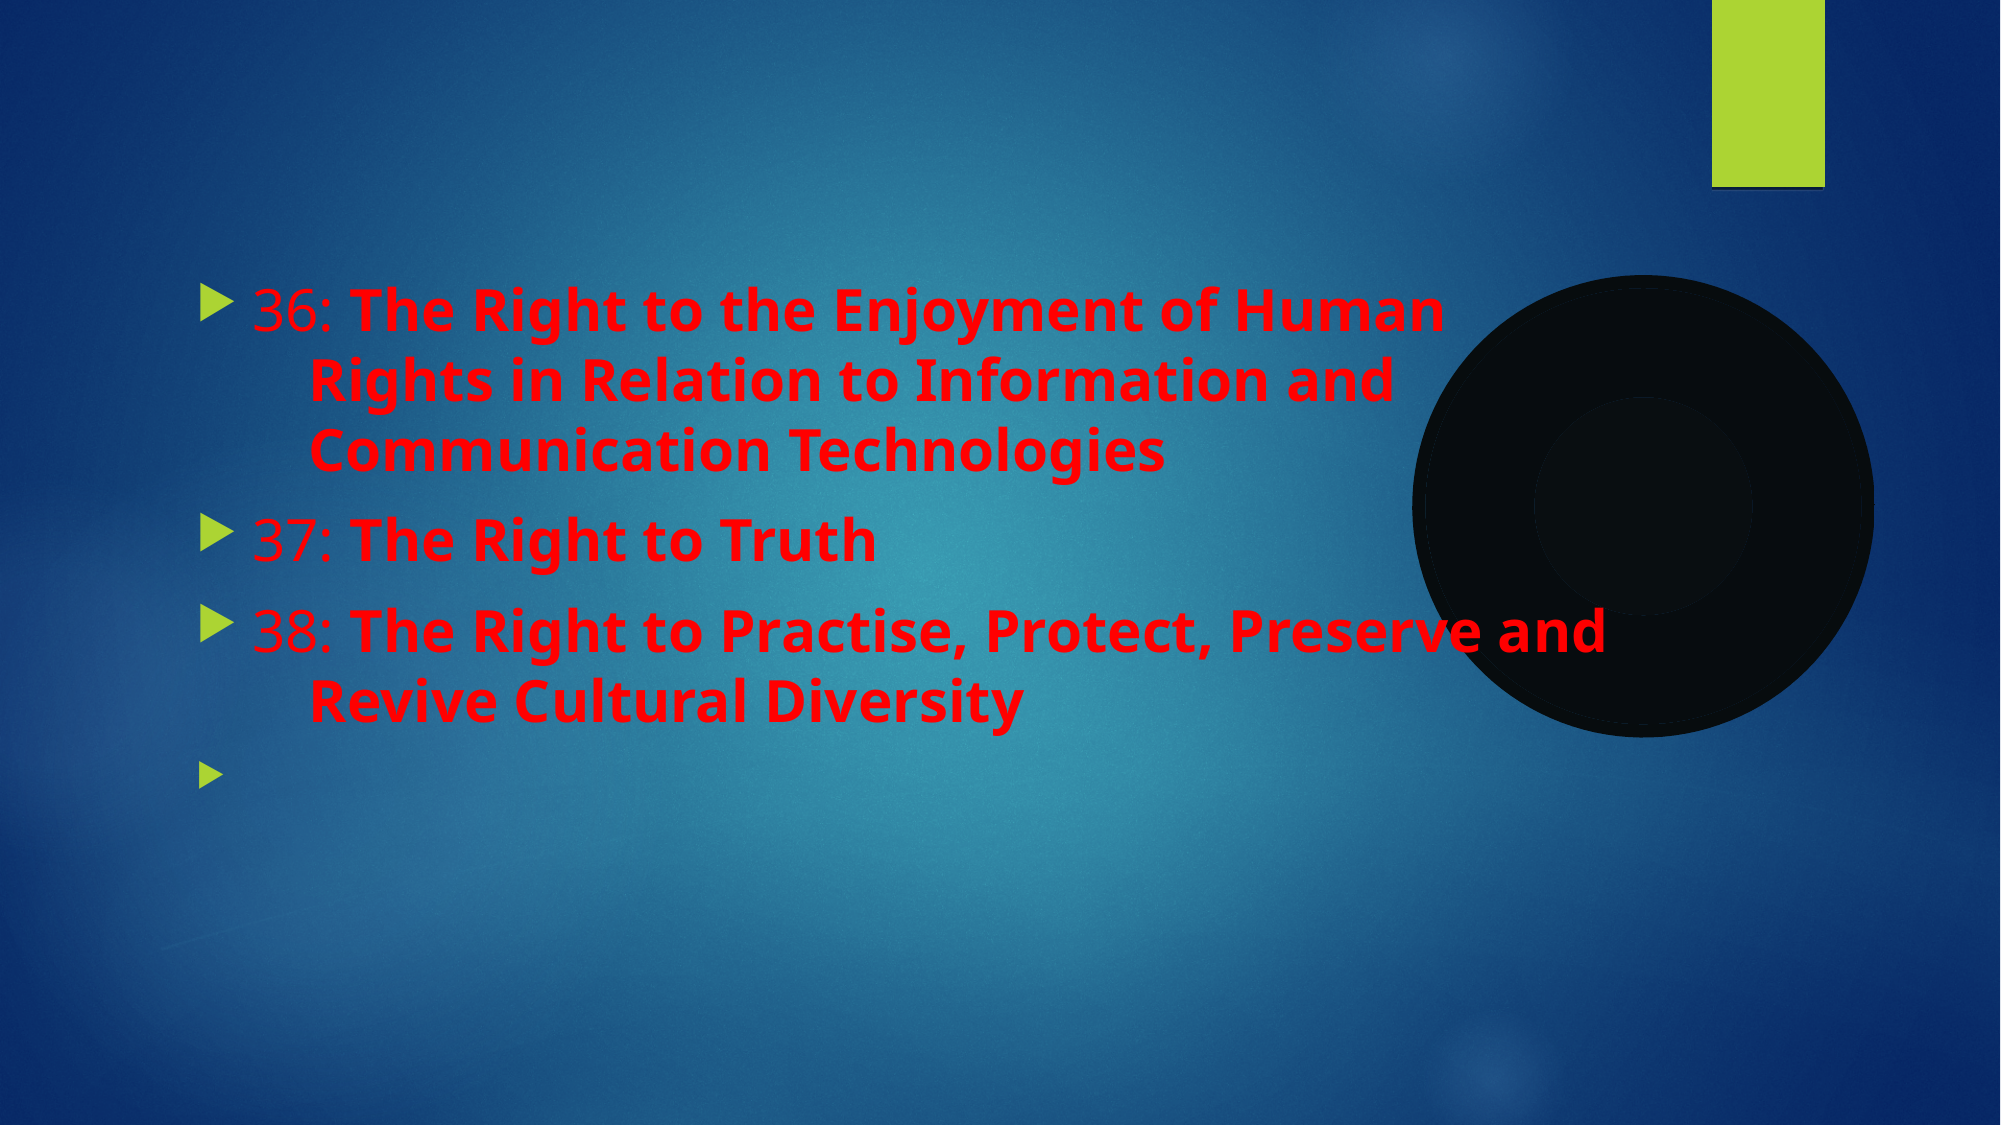

#
36: The Right to the Enjoyment of Human Rights in Relation to Information and Communication Technologies
37: The Right to Truth
38: The Right to Practise, Protect, Preserve and Revive Cultural Diversity